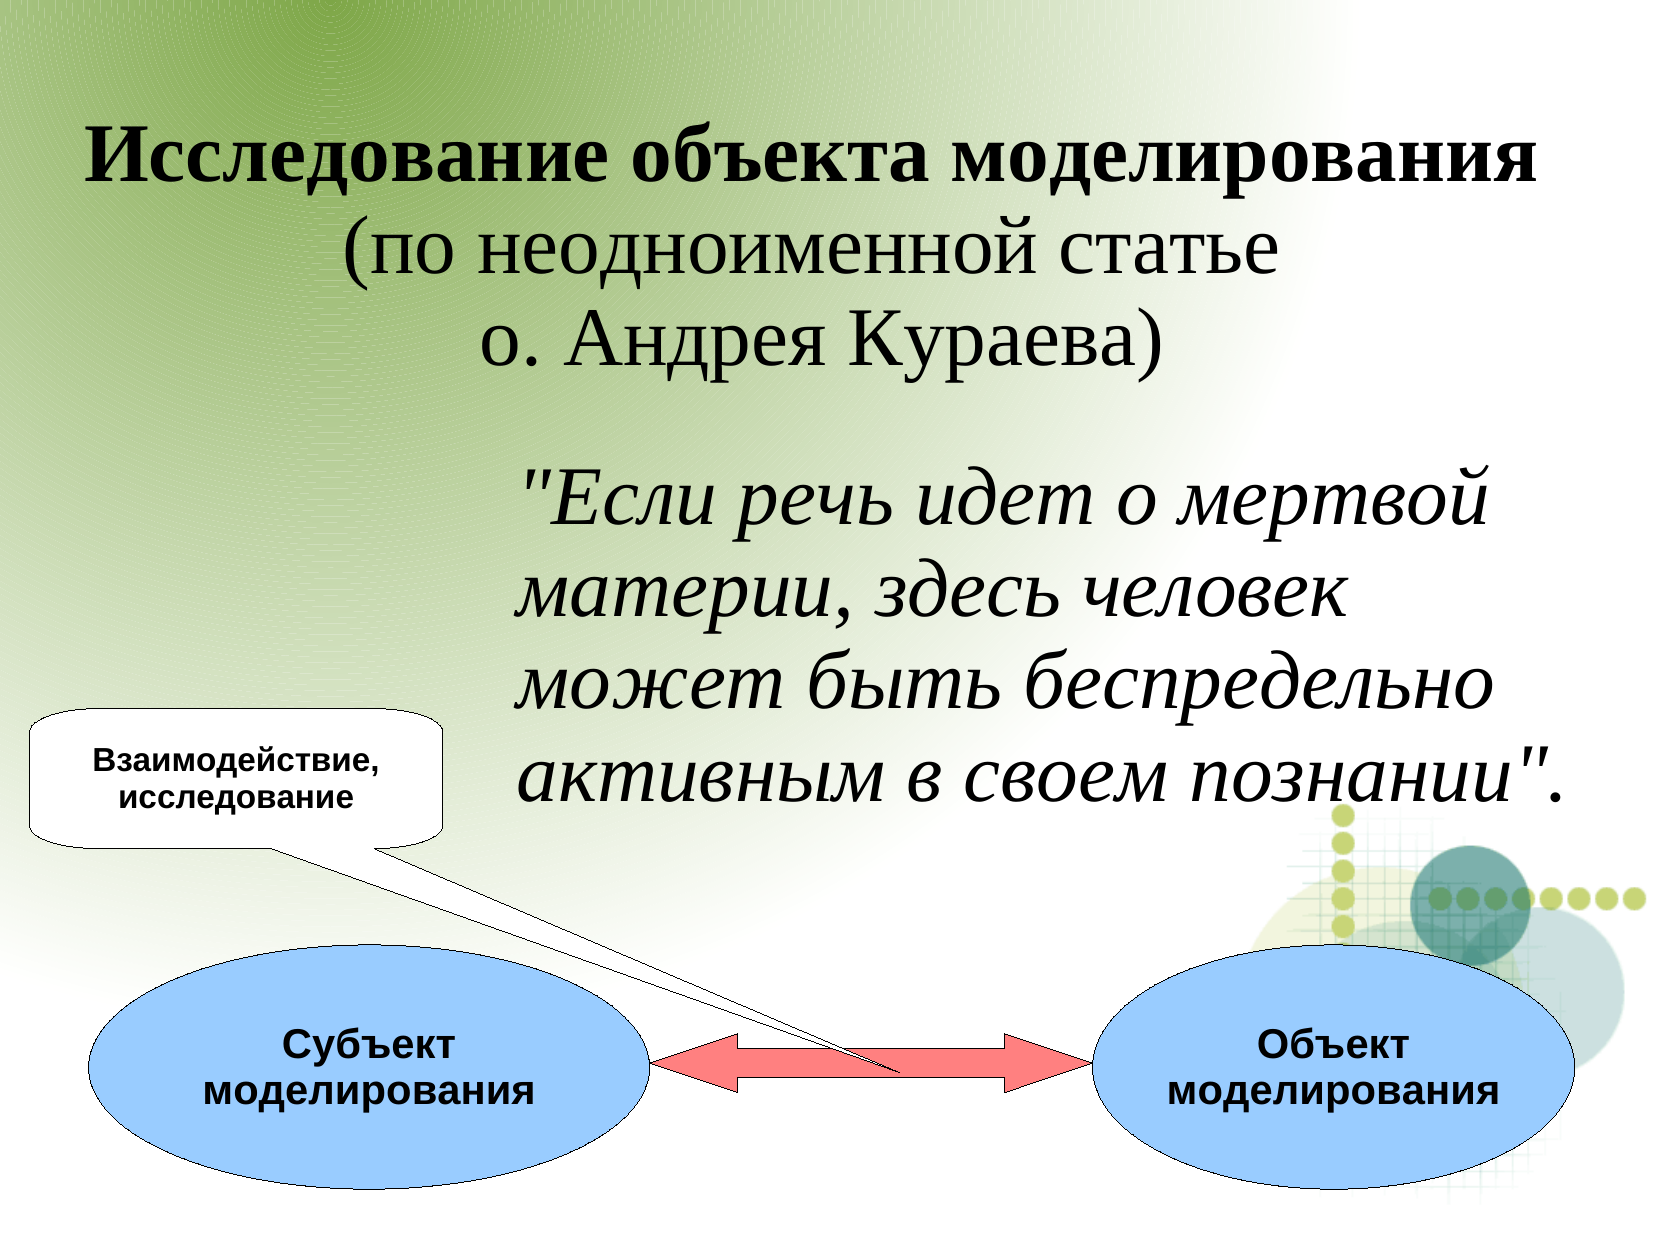

Исследование объекта моделирования
(по неодноименной статье
 о. Андрея Кураева)
"Если речь идет о мертвой материи, здесь человек может быть беспредельно активным в своем познании".
Взаимодействие,
исследование
Субъект
моделирования
Объект
моделирования